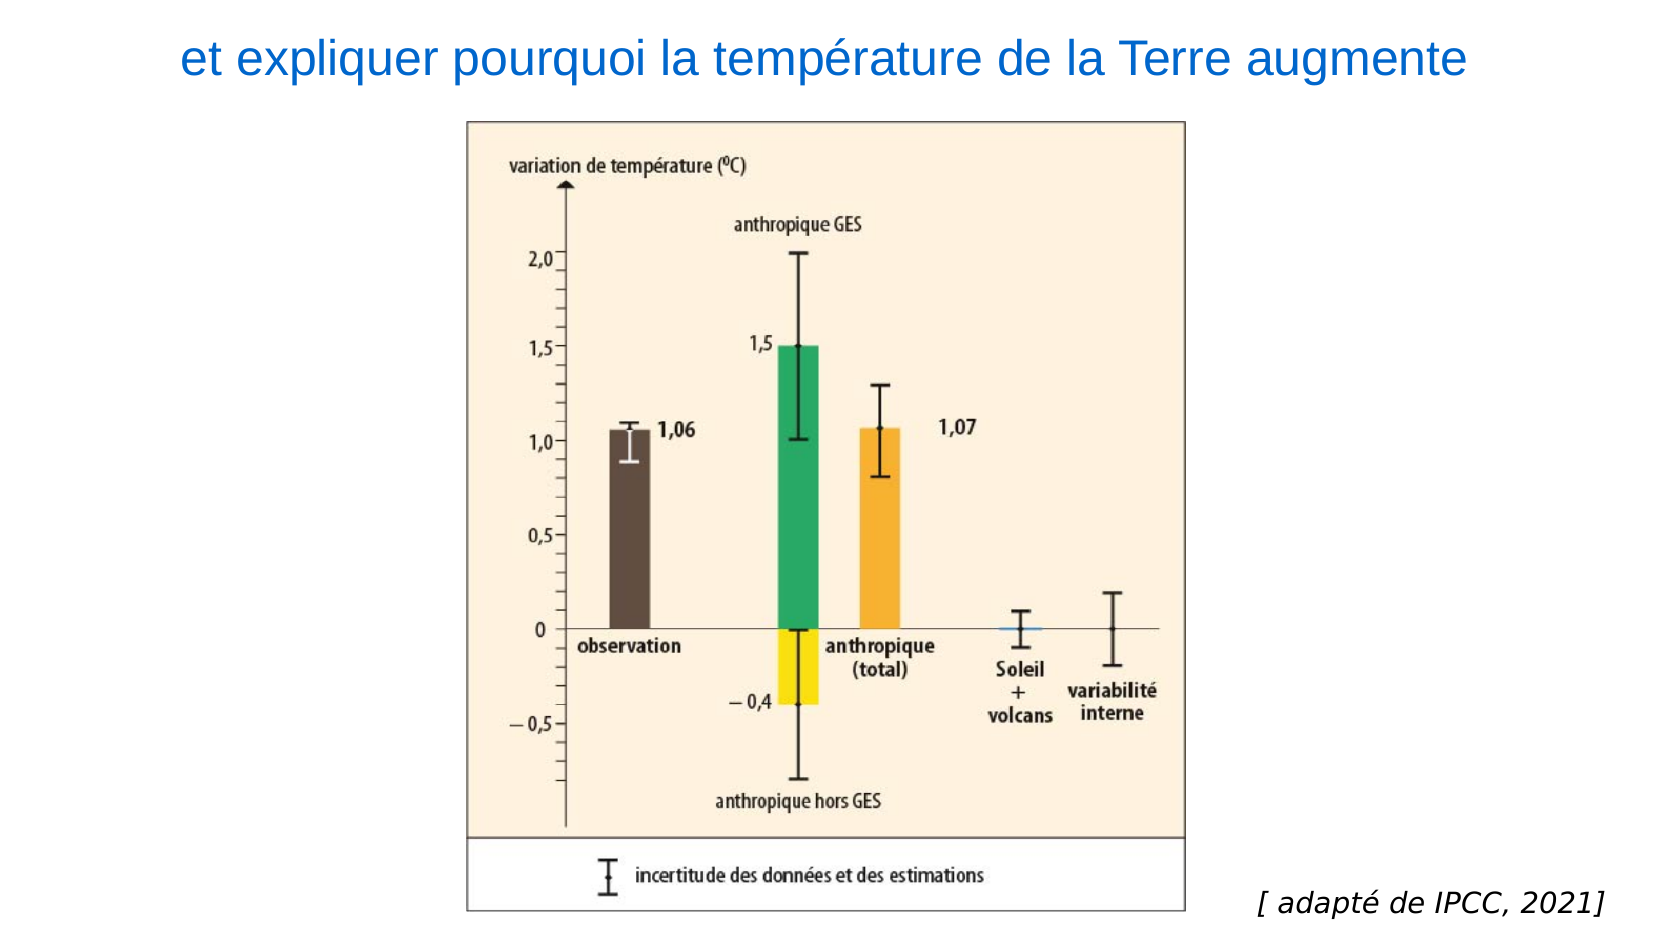

et expliquer pourquoi la température de la Terre augmente
[ adapté de IPCC, 2021]